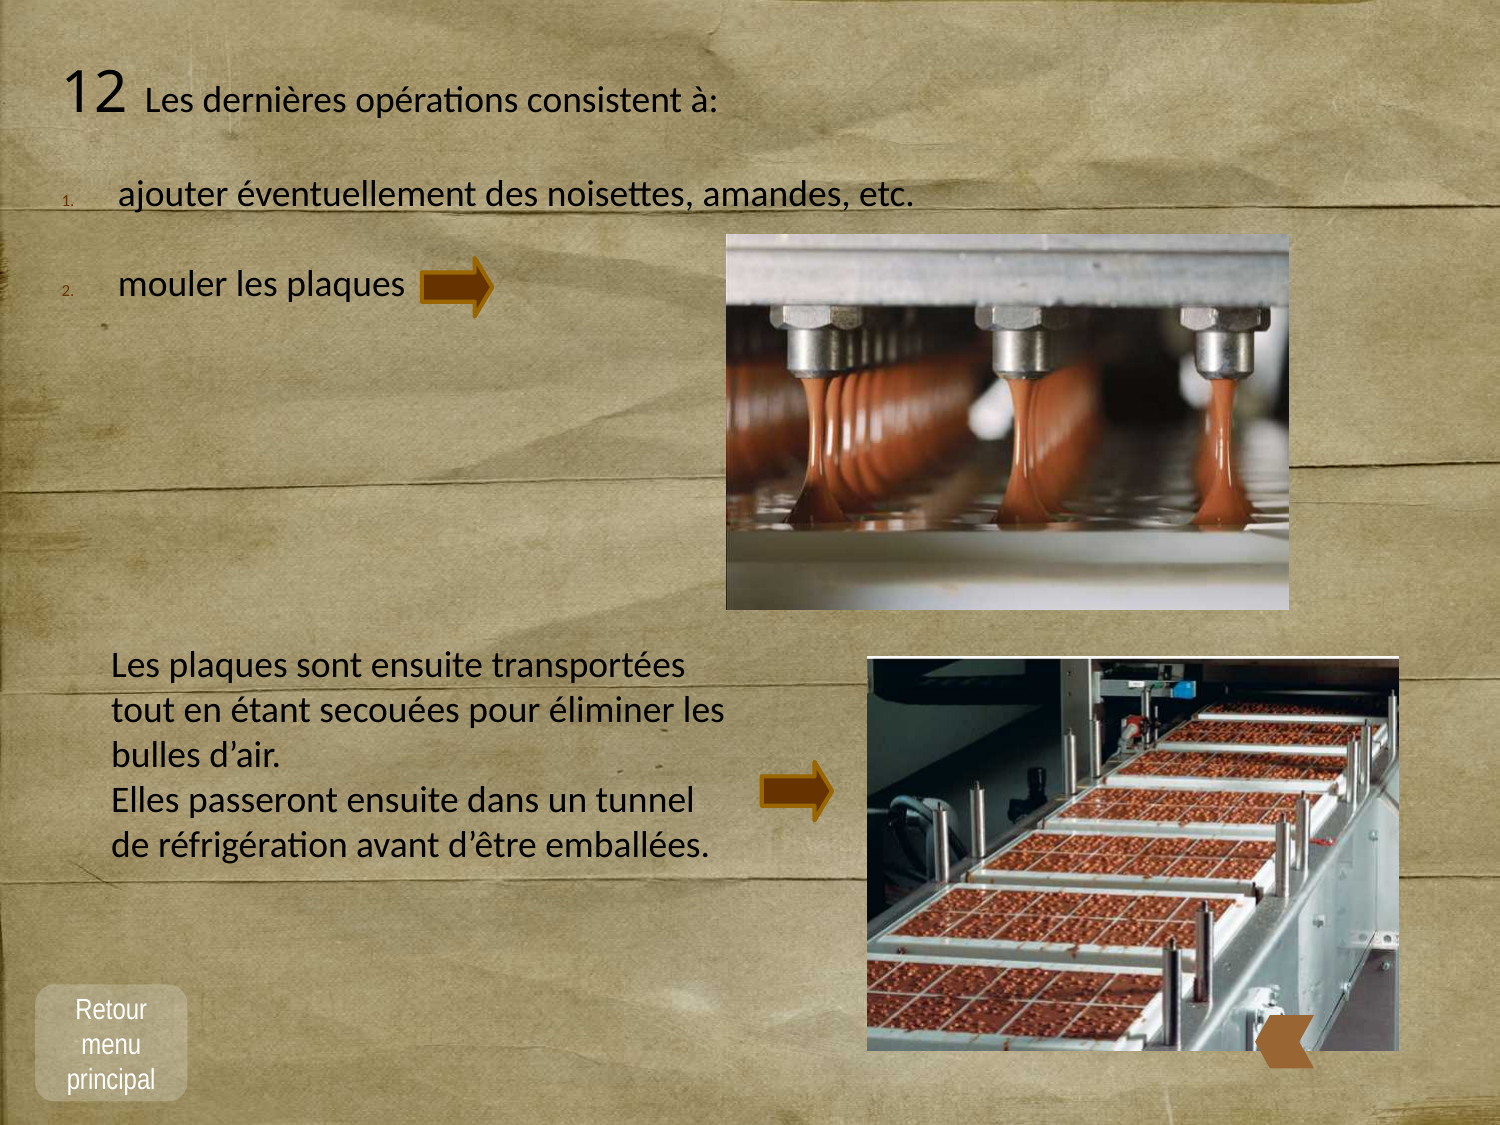

#
12 Les dernières opérations consistent à:
ajouter éventuellement des noisettes, amandes, etc.
mouler les plaques
Les plaques sont ensuite transportées tout en étant secouées pour éliminer les bulles d’air.
Elles passeront ensuite dans un tunnel de réfrigération avant d’être emballées.
Retour menu
principal